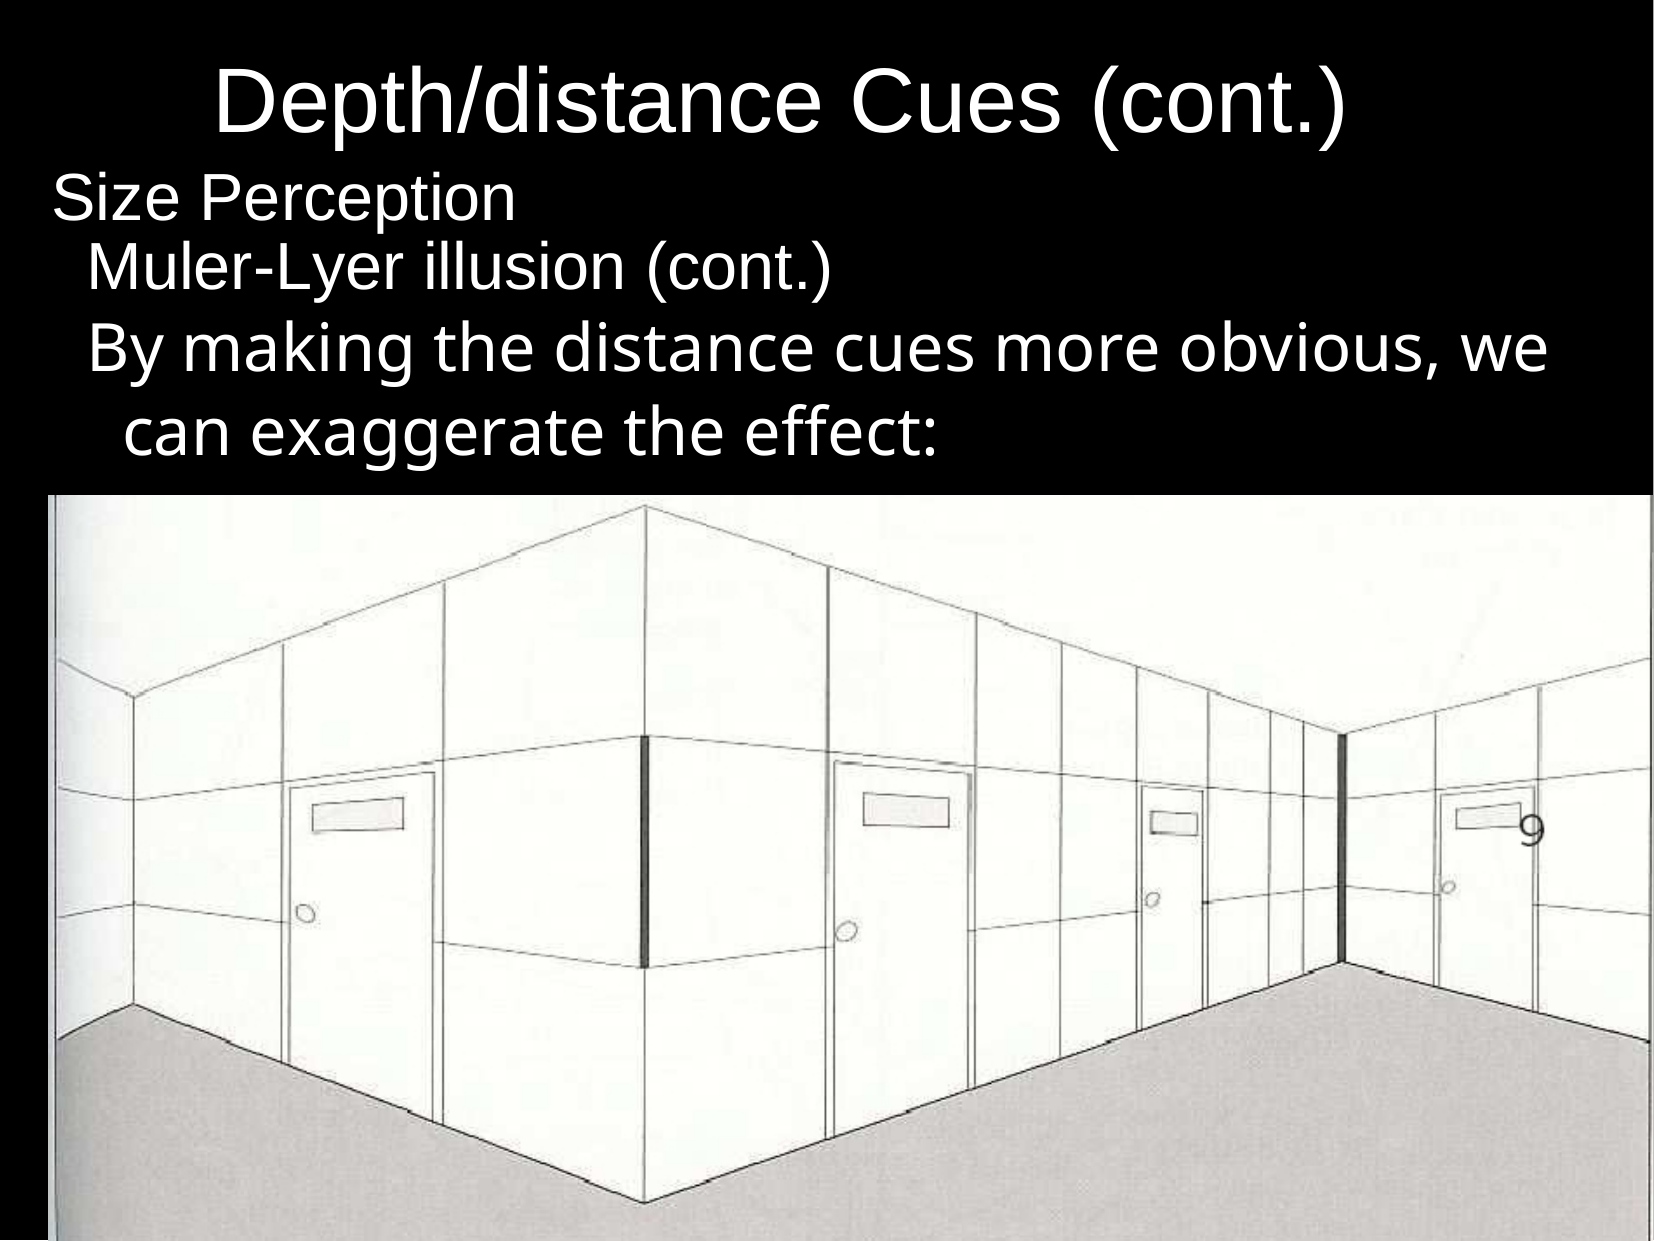

# Depth/distance Cues (cont.)
Size Perception
Muler-Lyer illusion (cont.)
By making the distance cues more obvious, we can exaggerate the effect: